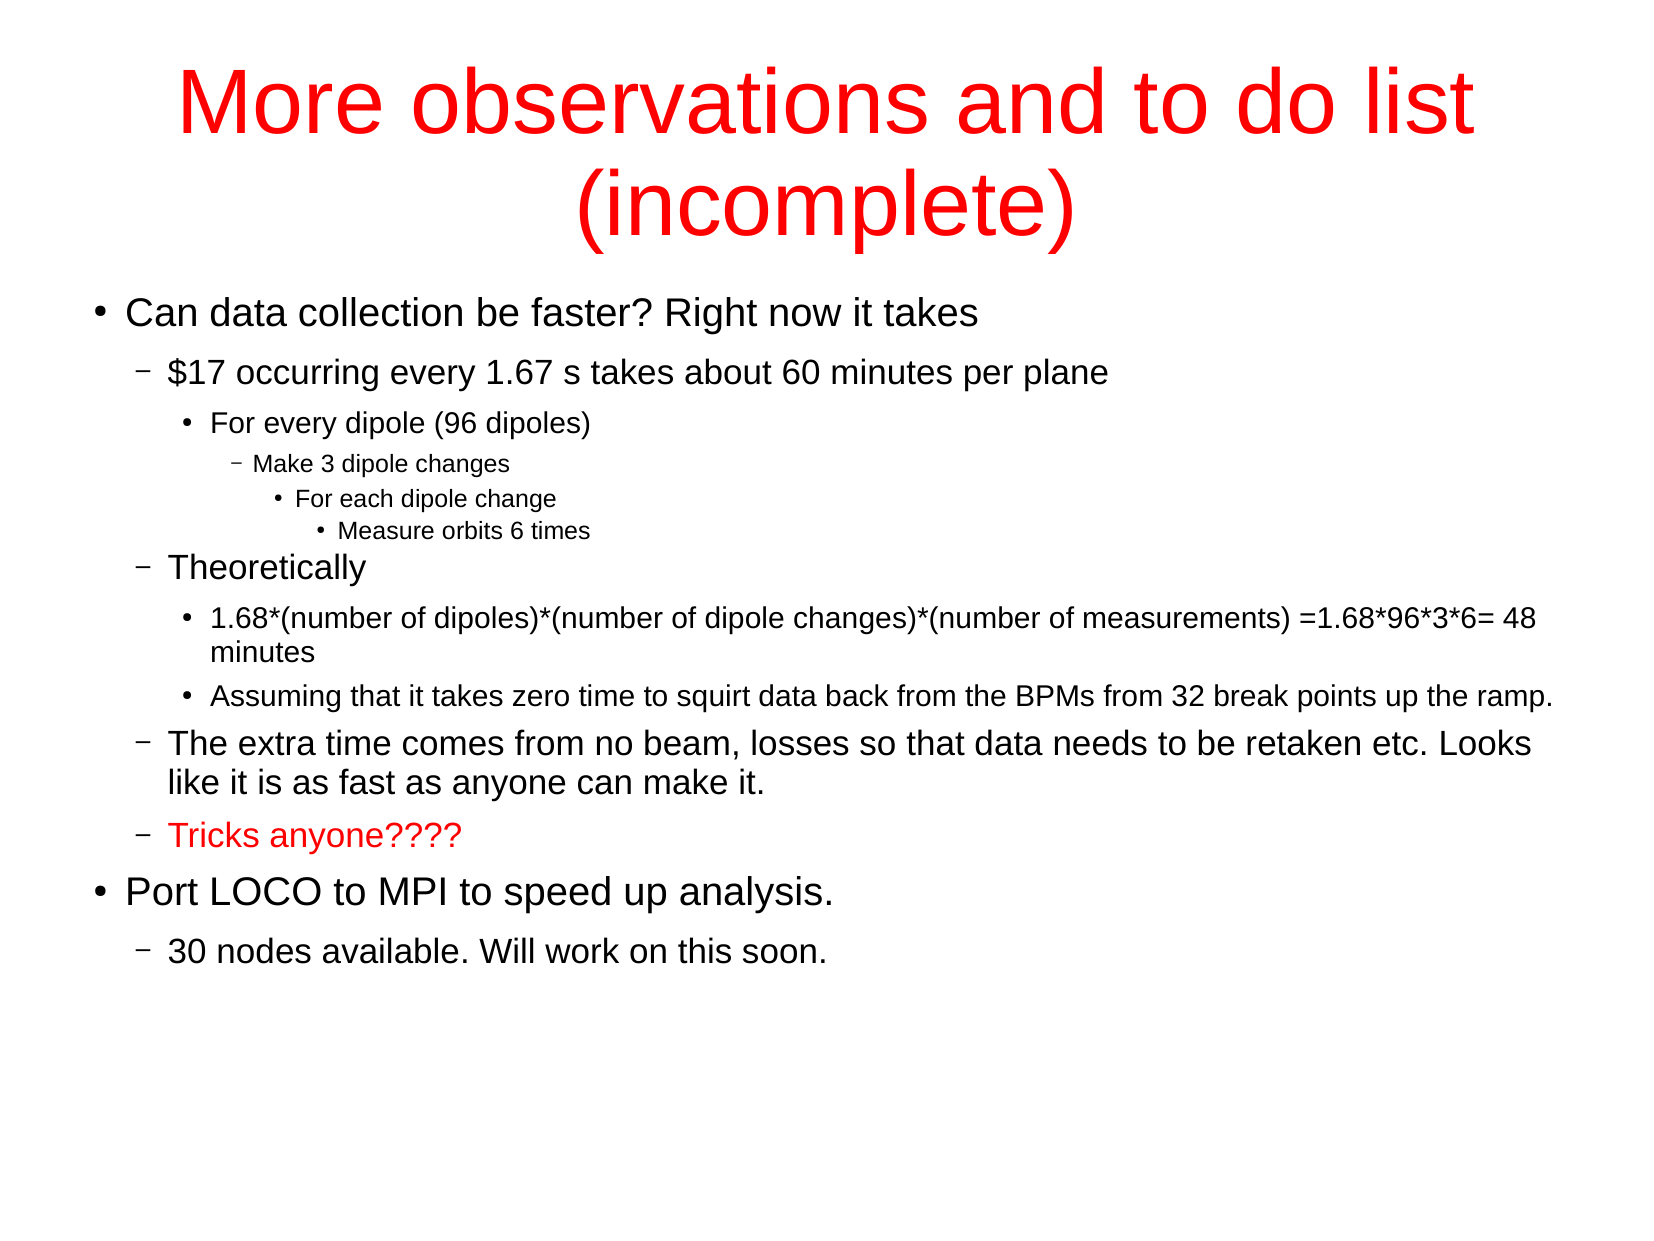

# More observations and to do list (incomplete)
Can data collection be faster? Right now it takes
$17 occurring every 1.67 s takes about 60 minutes per plane
For every dipole (96 dipoles)
Make 3 dipole changes
For each dipole change
Measure orbits 6 times
Theoretically
1.68*(number of dipoles)*(number of dipole changes)*(number of measurements) =1.68*96*3*6= 48 minutes
Assuming that it takes zero time to squirt data back from the BPMs from 32 break points up the ramp.
The extra time comes from no beam, losses so that data needs to be retaken etc. Looks like it is as fast as anyone can make it.
Tricks anyone????
Port LOCO to MPI to speed up analysis.
30 nodes available. Will work on this soon.